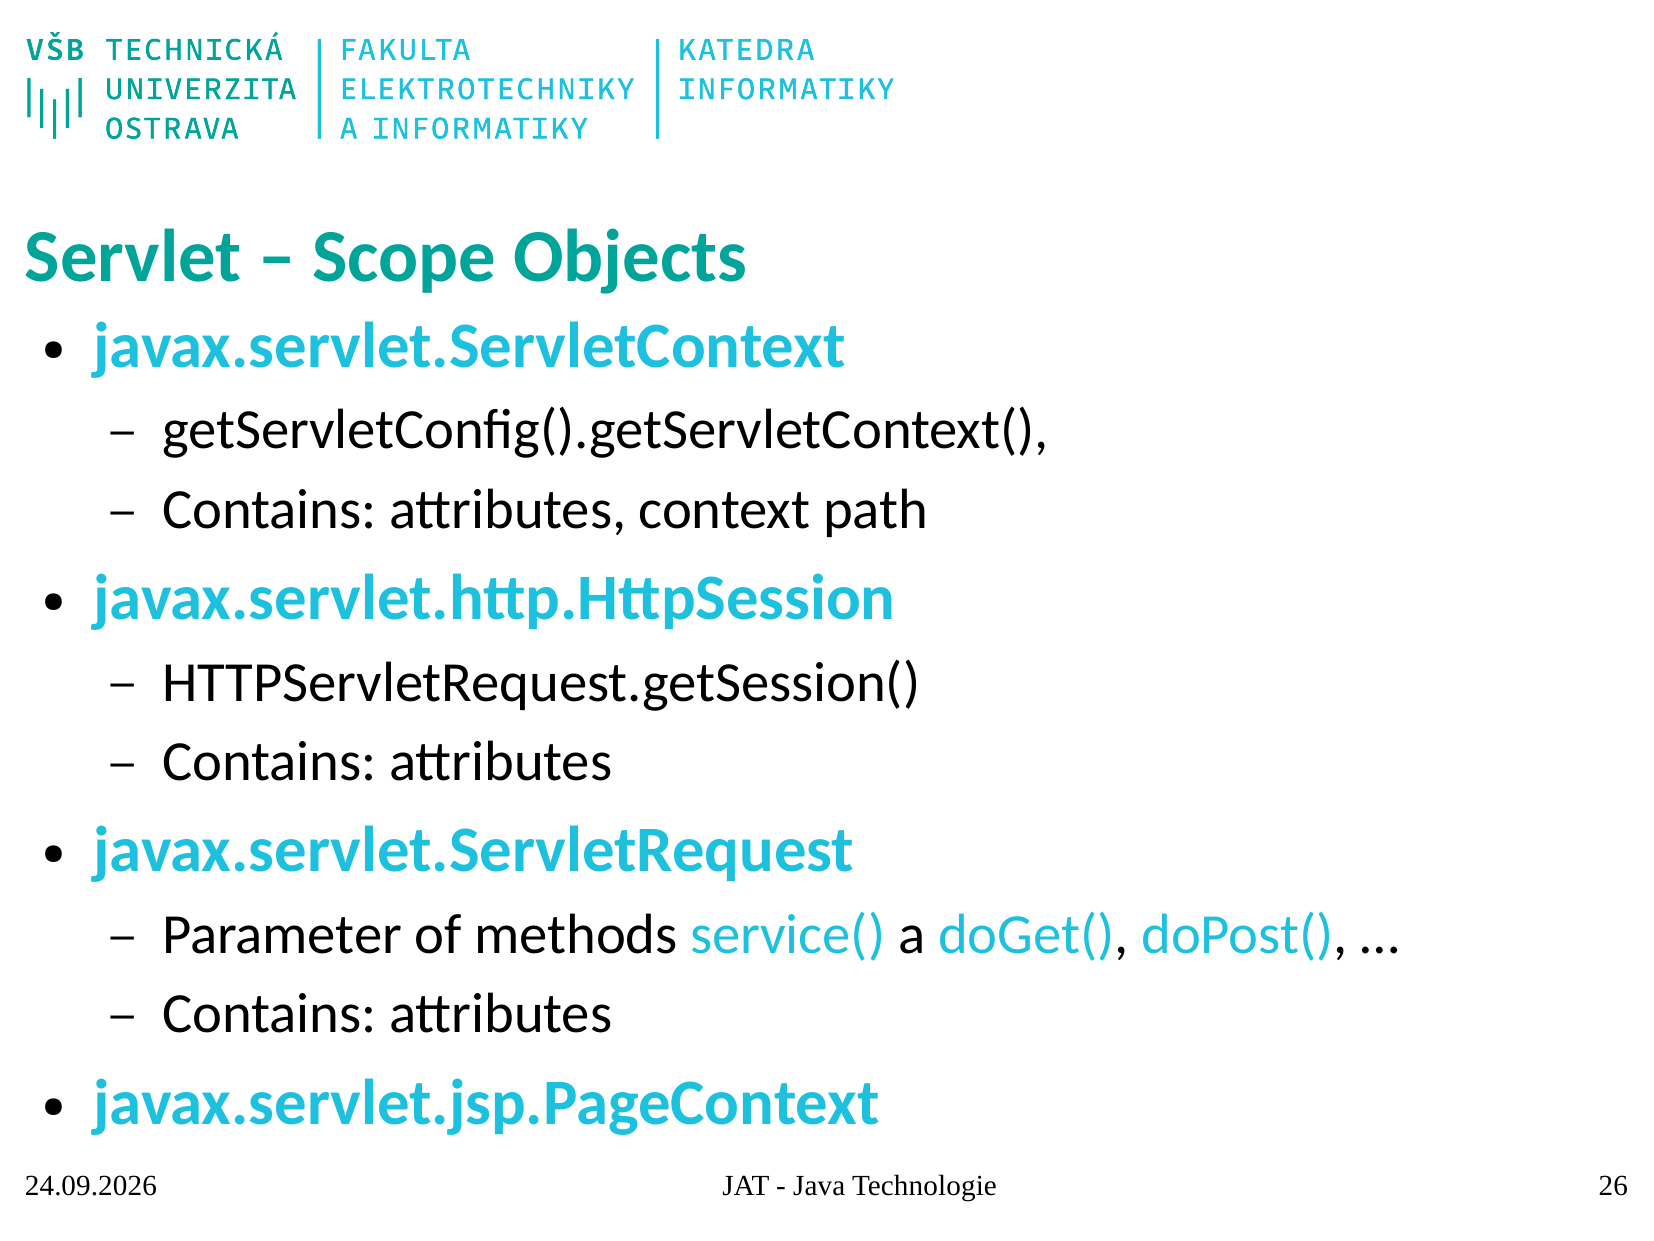

Servlet – Scope Objects
# javax.servlet.ServletContext
getServletConfig().getServletContext(),
Contains: attributes, context path
javax.servlet.http.HttpSession
HTTPServletRequest.getSession()
Contains: attributes
javax.servlet.ServletRequest
Parameter of methods service() a doGet(), doPost(), …
Contains: attributes
javax.servlet.jsp.PageContext
JAT - Java Technologie
26